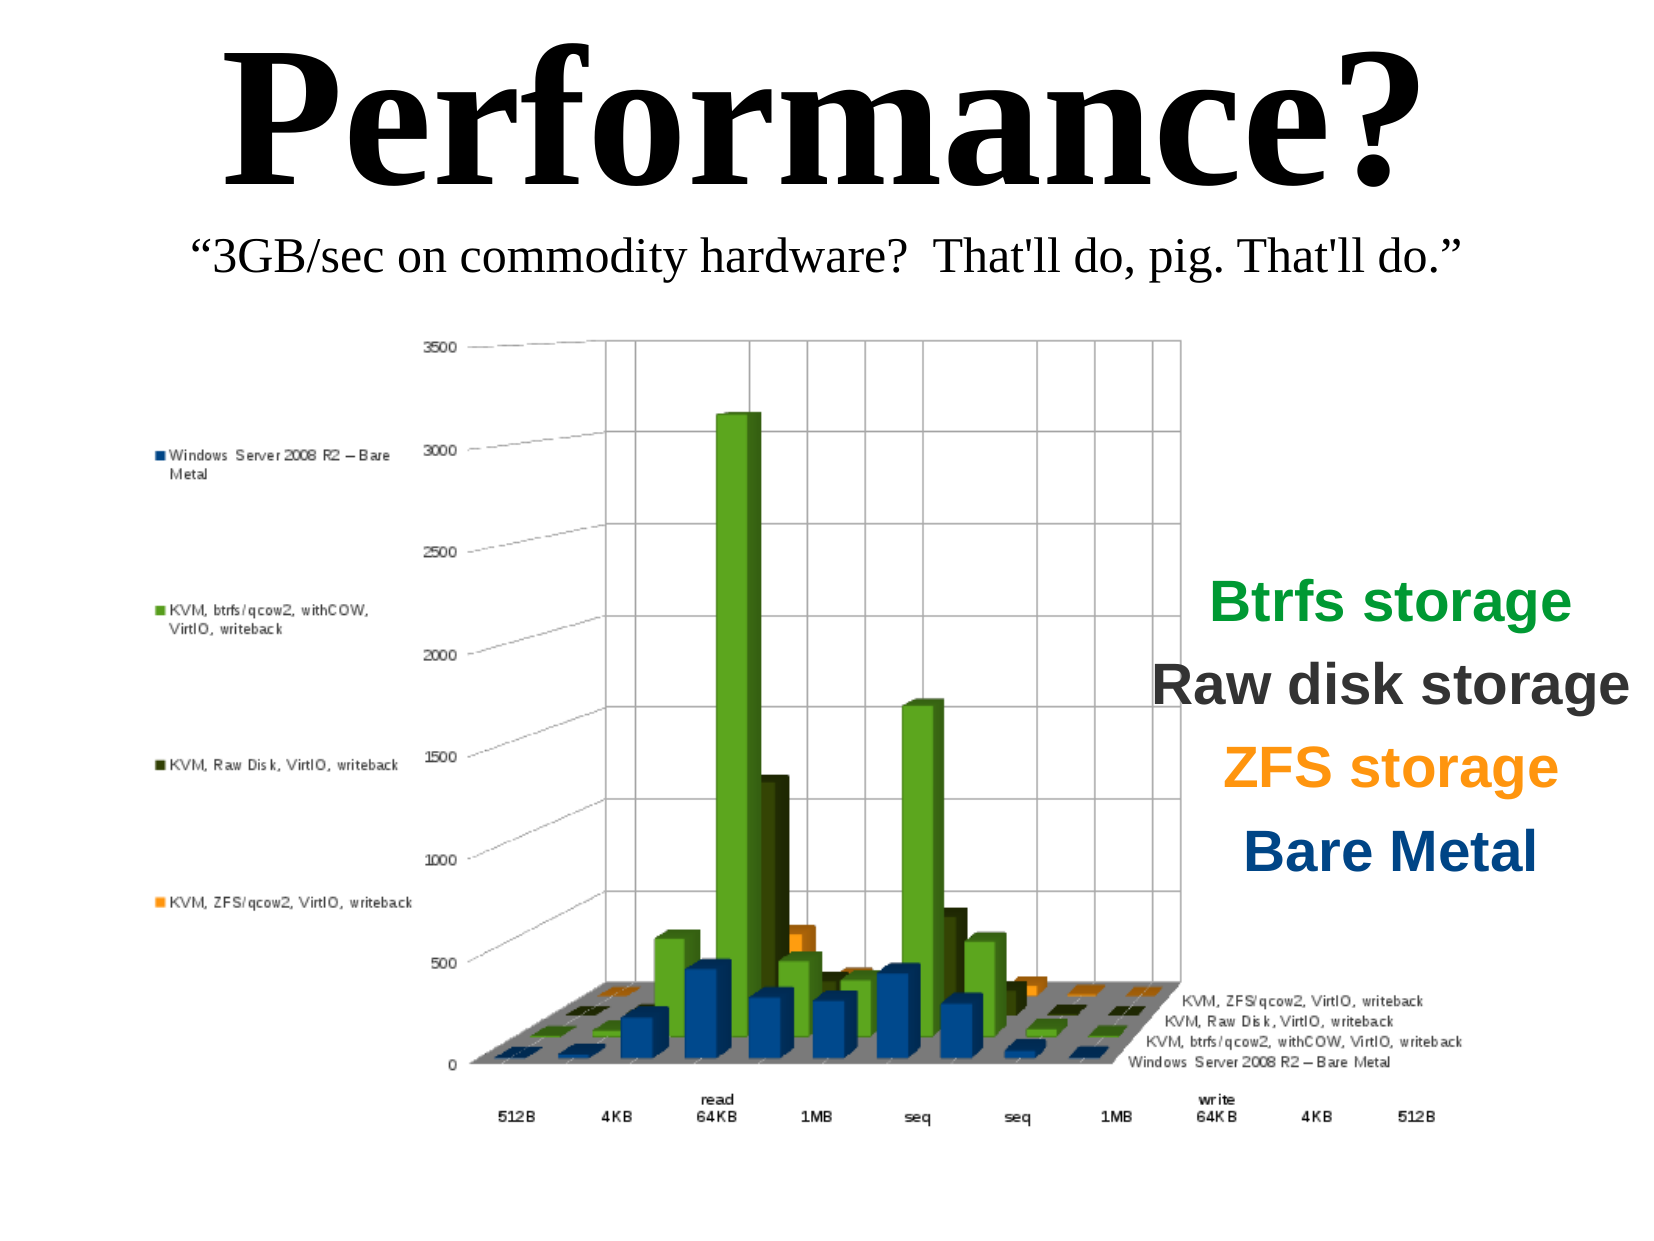

# Performance? “3GB/sec on commodity hardware? That'll do, pig. That'll do.”
| Btrfs storage |
| --- |
| Raw disk storage |
| ZFS storage |
| Bare Metal |